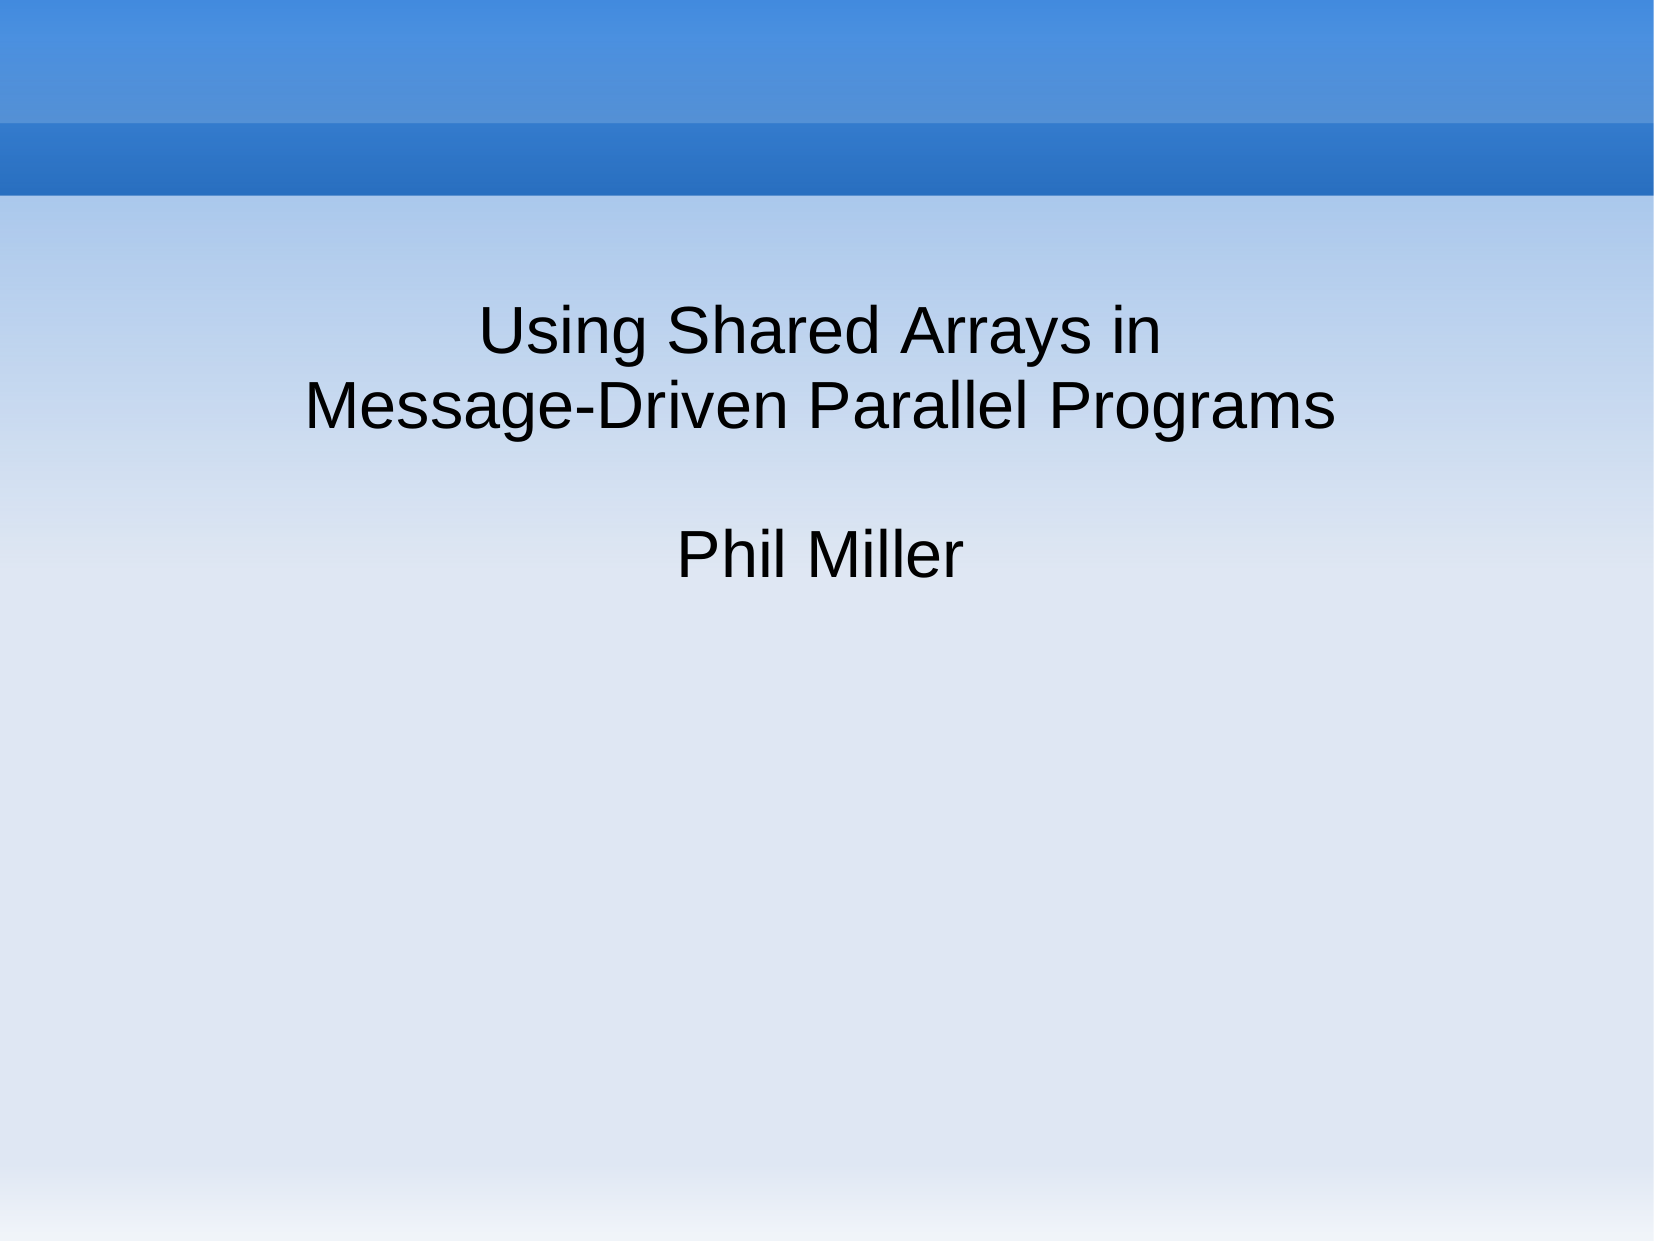

# Using Shared Arrays in Message-Driven Parallel Programs
Phil Miller